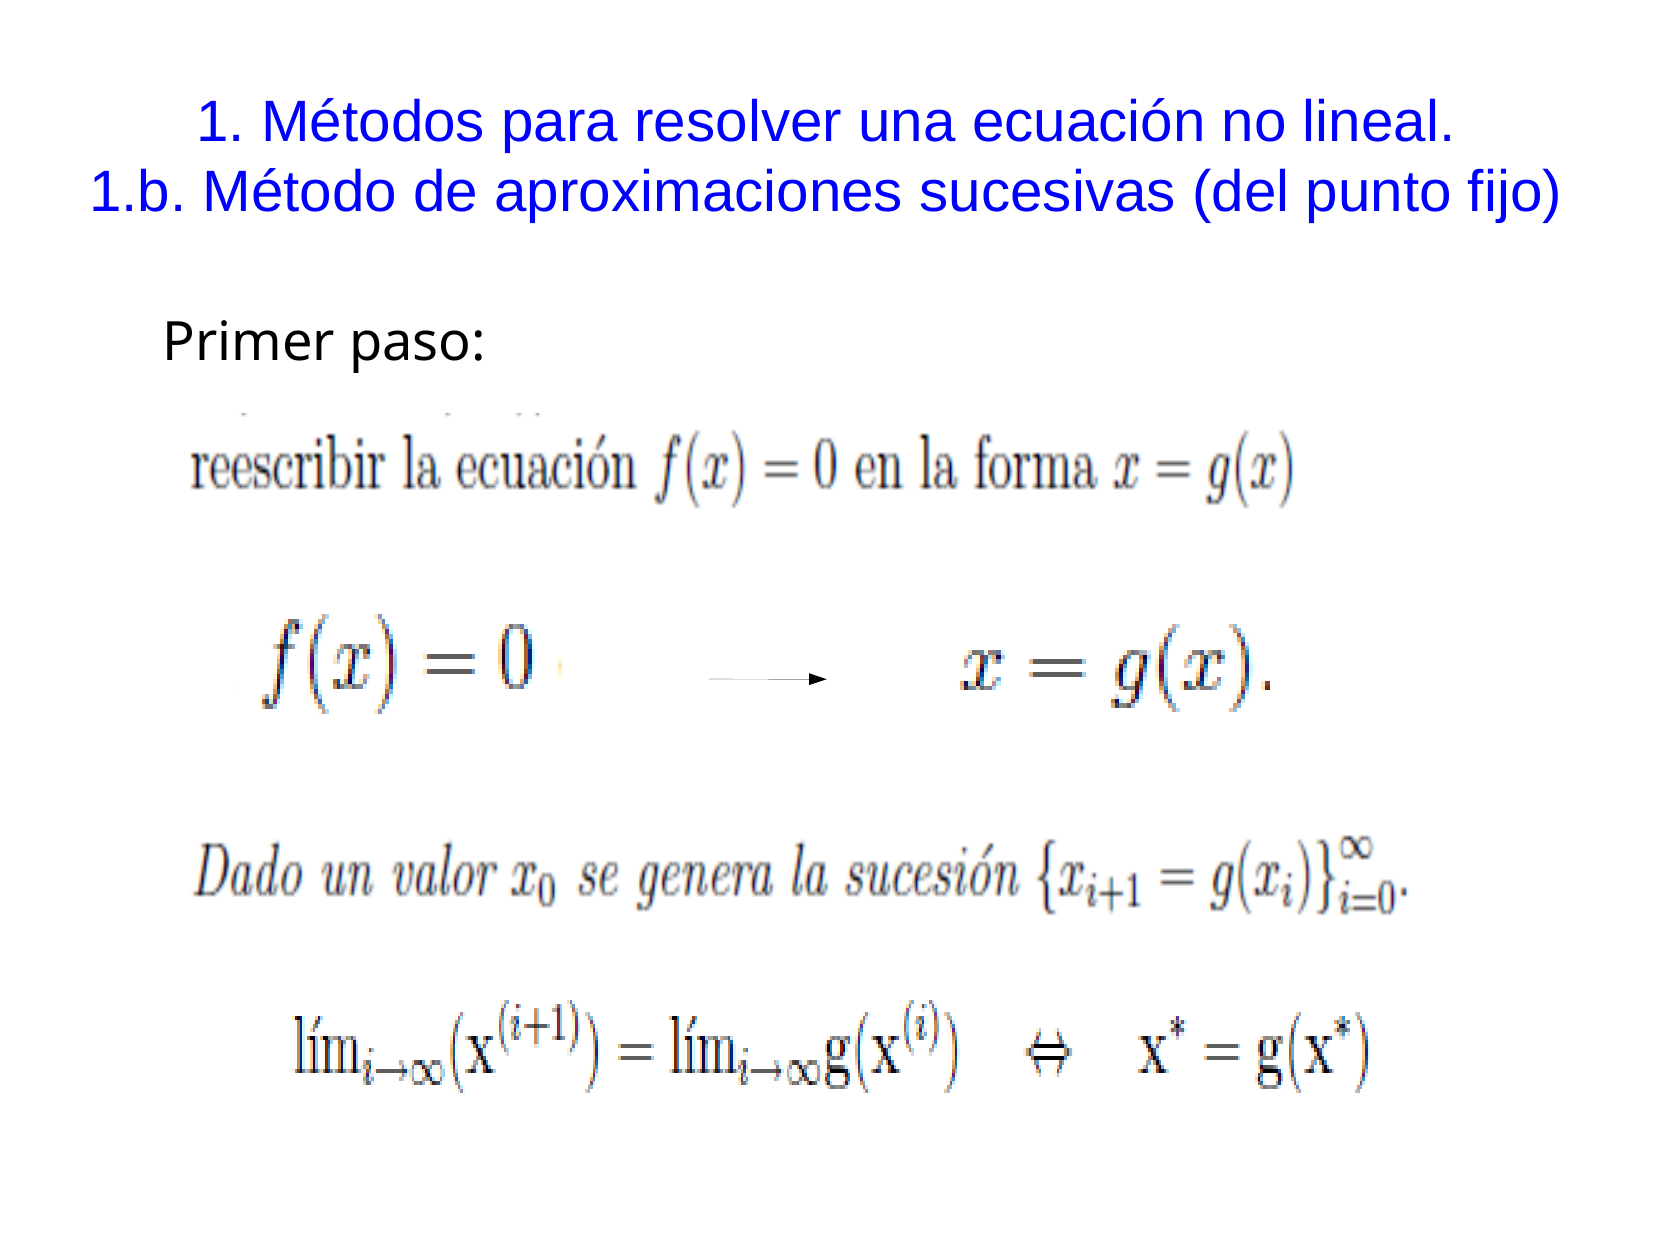

# 1. Métodos para resolver una ecuación no lineal. 1.b. Método de aproximaciones sucesivas (del punto fijo)
Primer paso: